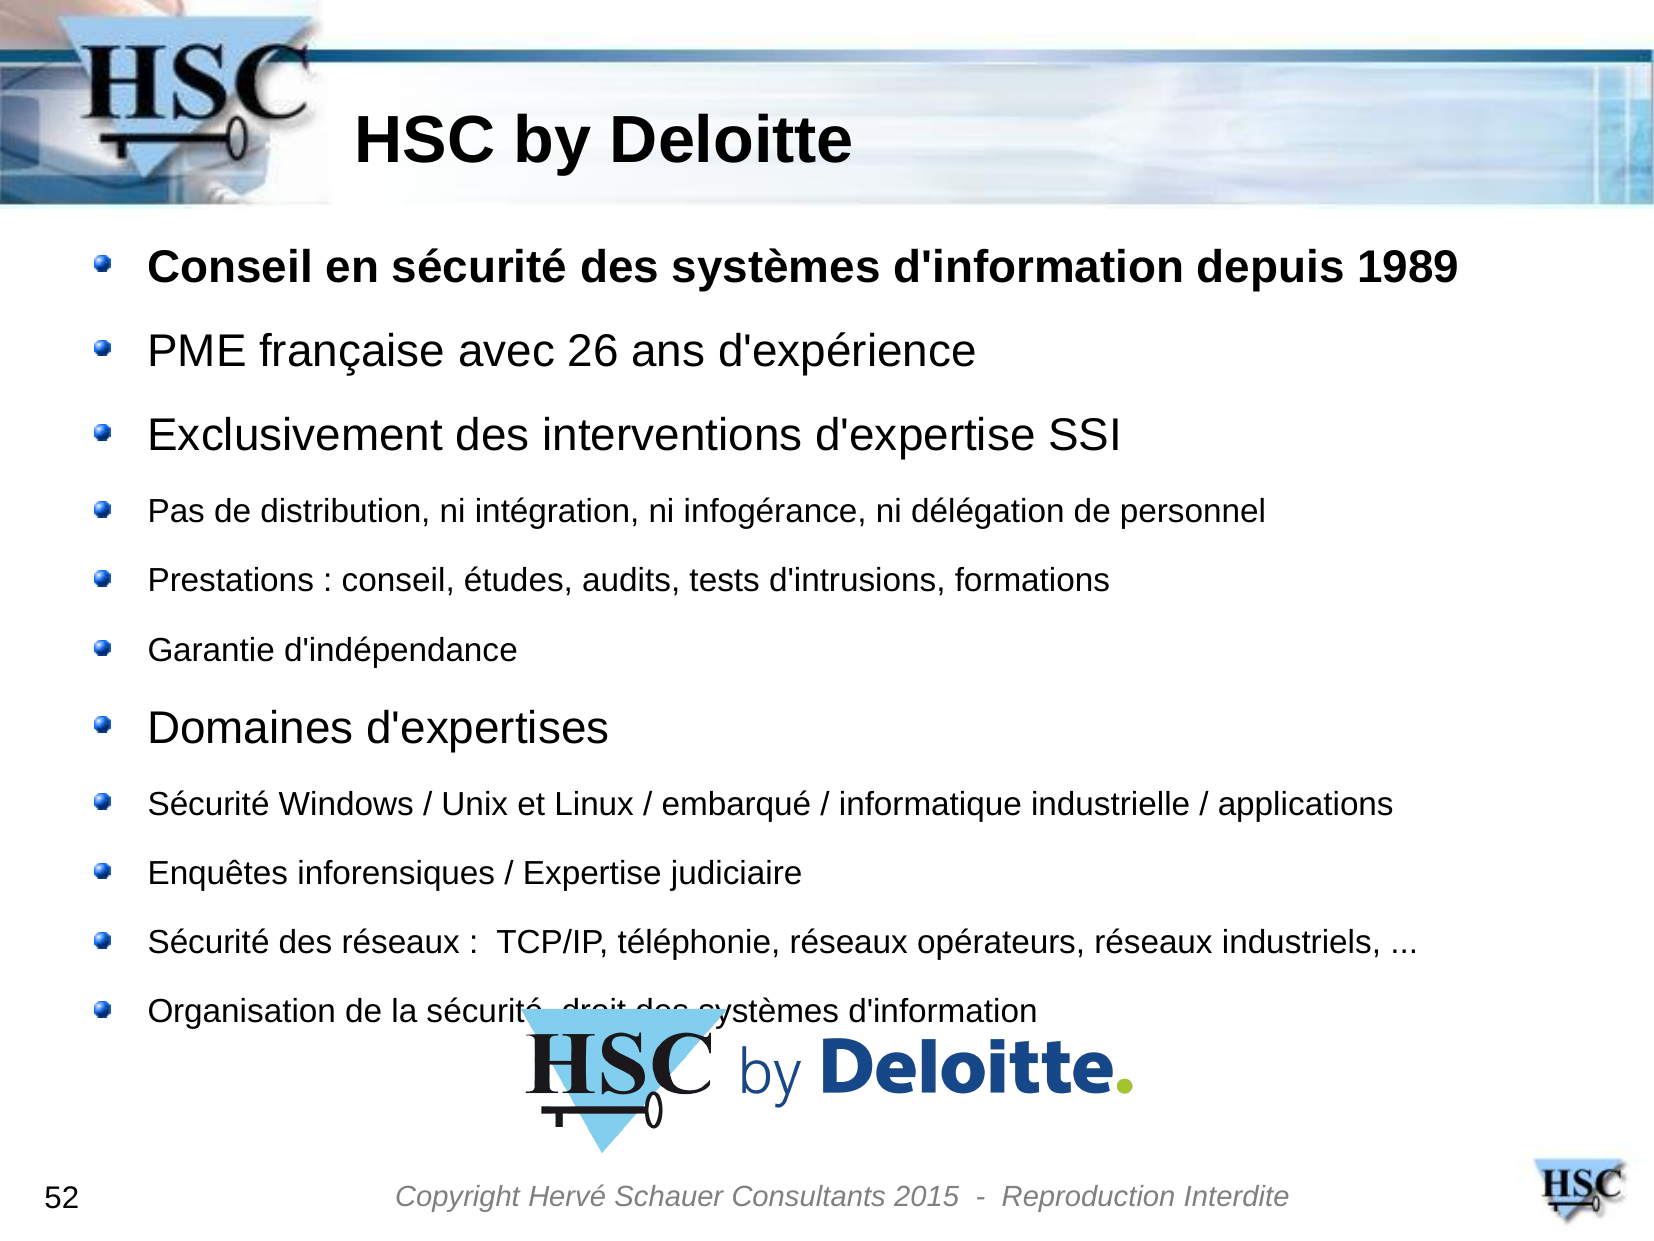

# HSC by Deloitte
Conseil en sécurité des systèmes d'information depuis 1989
PME française avec 26 ans d'expérience
Exclusivement des interventions d'expertise SSI
Pas de distribution, ni intégration, ni infogérance, ni délégation de personnel
Prestations : conseil, études, audits, tests d'intrusions, formations
Garantie d'indépendance
Domaines d'expertises
Sécurité Windows / Unix et Linux / embarqué / informatique industrielle / applications
Enquêtes inforensiques / Expertise judiciaire
Sécurité des réseaux : TCP/IP, téléphonie, réseaux opérateurs, réseaux industriels, ...
Organisation de la sécurité, droit des systèmes d'information